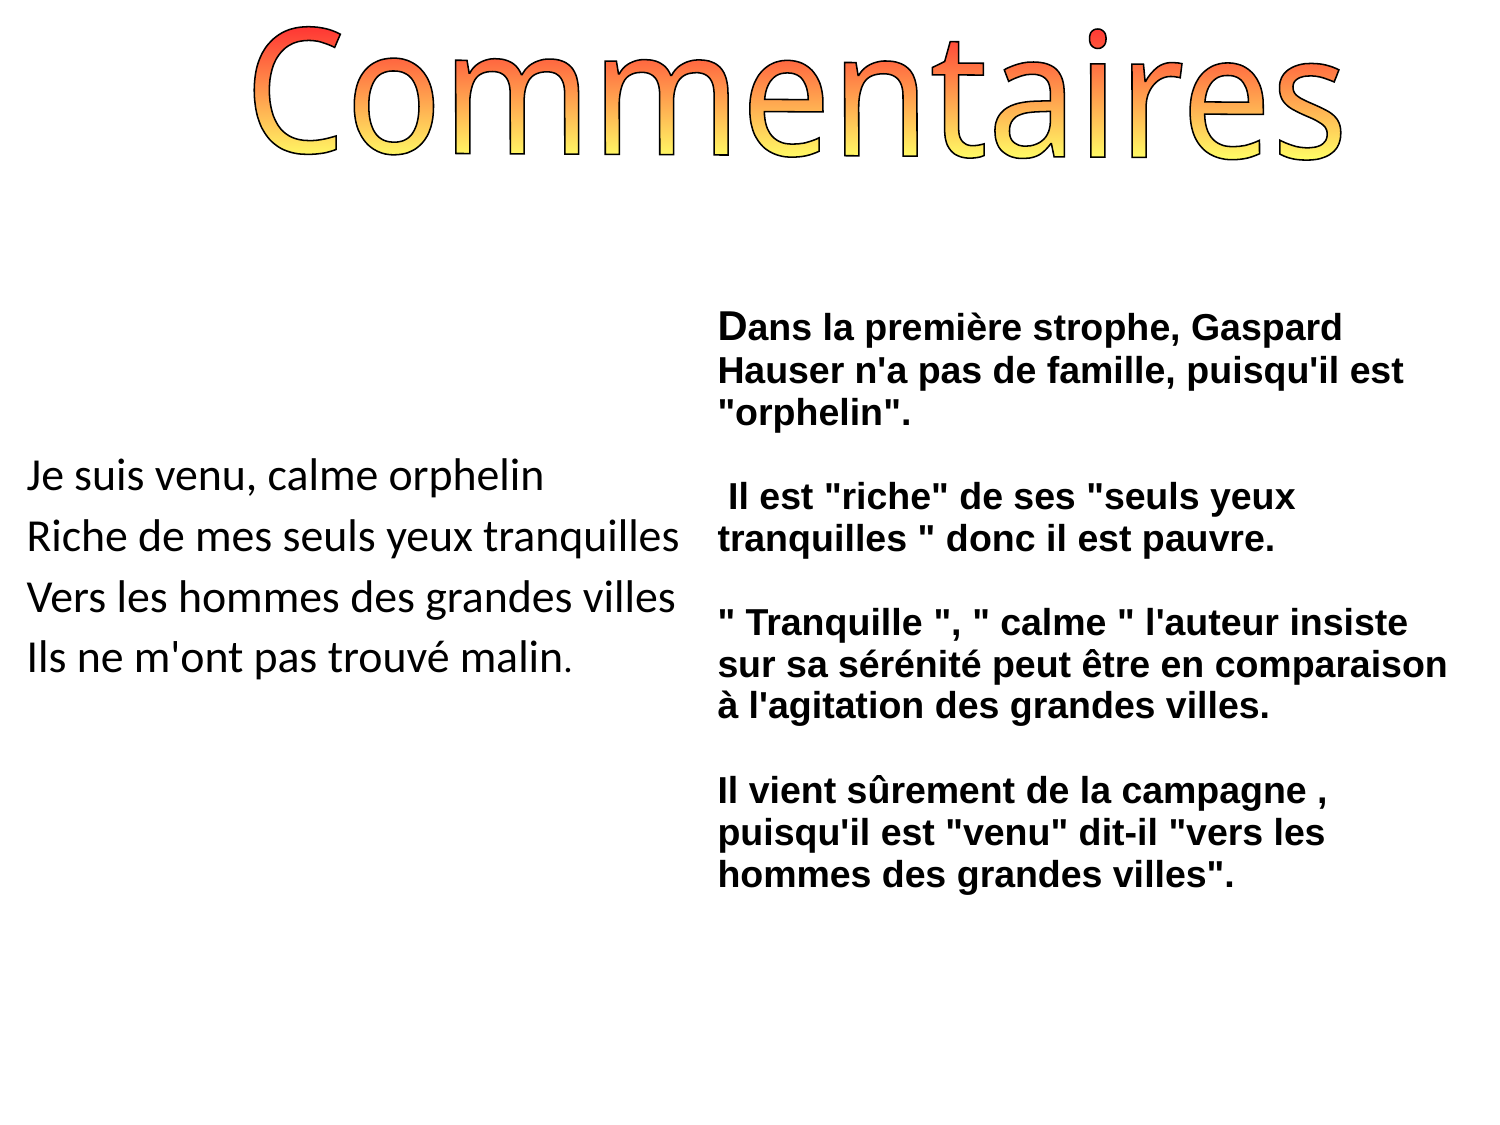

Commentaires
Dans la première strophe, Gaspard Hauser n'a pas de famille, puisqu'il est "orphelin".
 Il est "riche" de ses "seuls yeux tranquilles " donc il est pauvre.
" Tranquille ", " calme " l'auteur insiste sur sa sérénité peut être en comparaison à l'agitation des grandes villes.
Il vient sûrement de la campagne , puisqu'il est "venu" dit-il "vers les hommes des grandes villes".
# Je suis venu, calme orphelin
Riche de mes seuls yeux tranquilles
Vers les hommes des grandes villes
Ils ne m'ont pas trouvé malin.